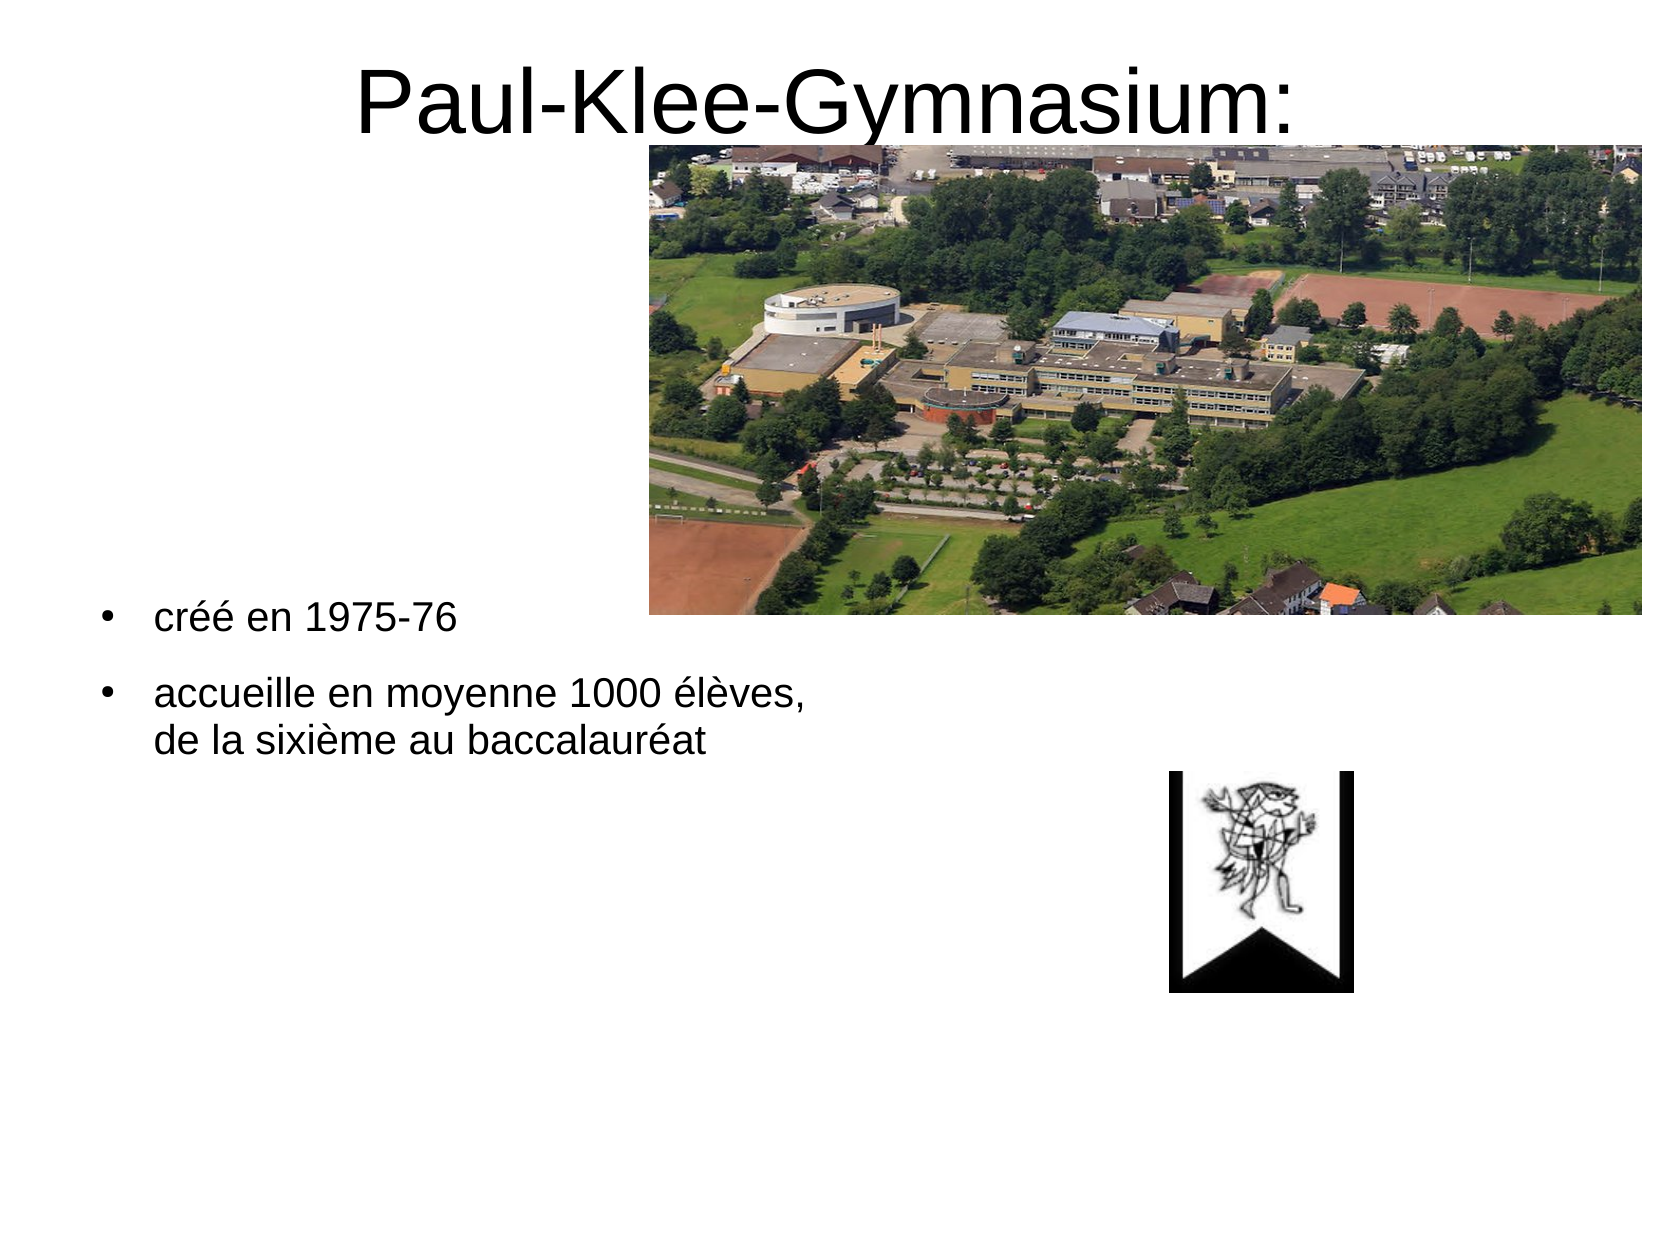

# Paul-Klee-Gymnasium:
créé en 1975-76
accueille en moyenne 1000 élèves, de la sixième au baccalauréat